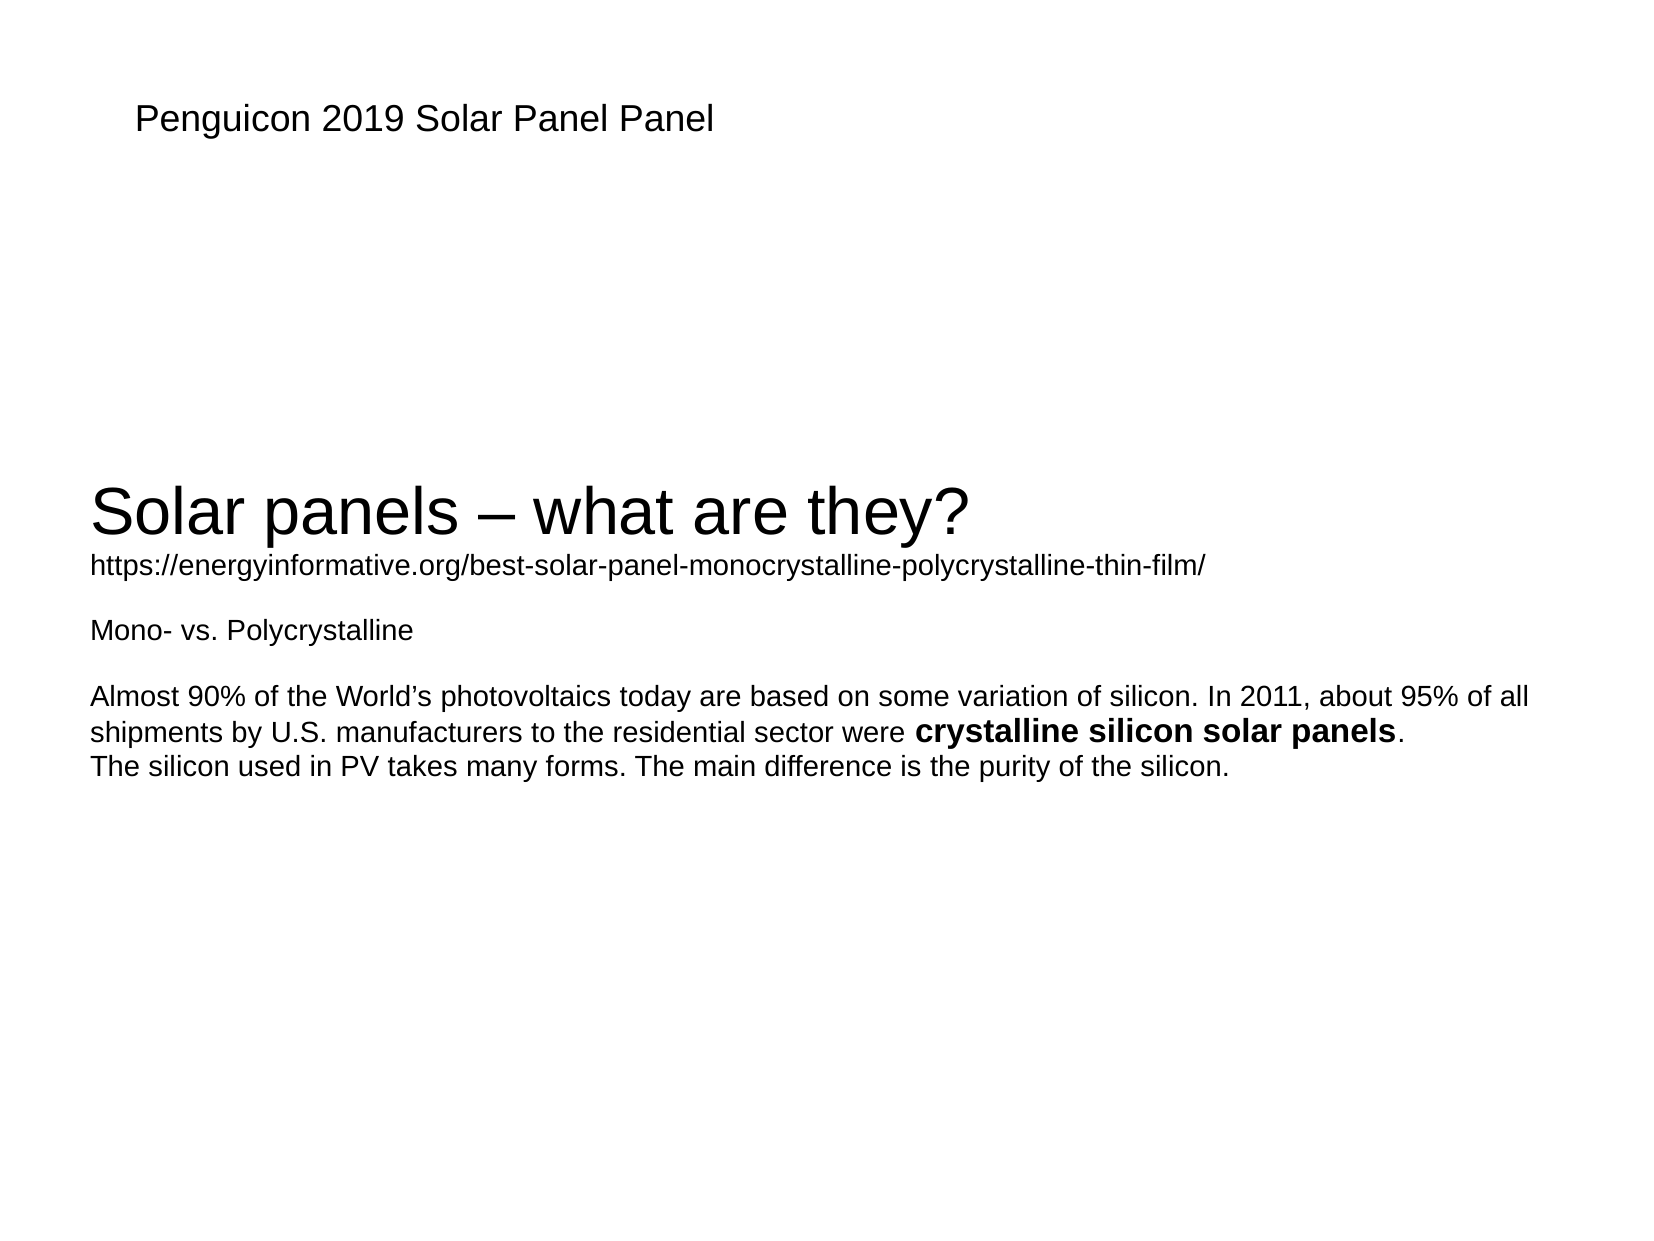

Penguicon 2019 Solar Panel Panel
# Solar panels – what are they?
https://energyinformative.org/best-solar-panel-monocrystalline-polycrystalline-thin-film/
Mono- vs. Polycrystalline
Almost 90% of the World’s photovoltaics today are based on some variation of silicon. In 2011, about 95% of all shipments by U.S. manufacturers to the residential sector were crystalline silicon solar panels.
The silicon used in PV takes many forms. The main difference is the purity of the silicon.